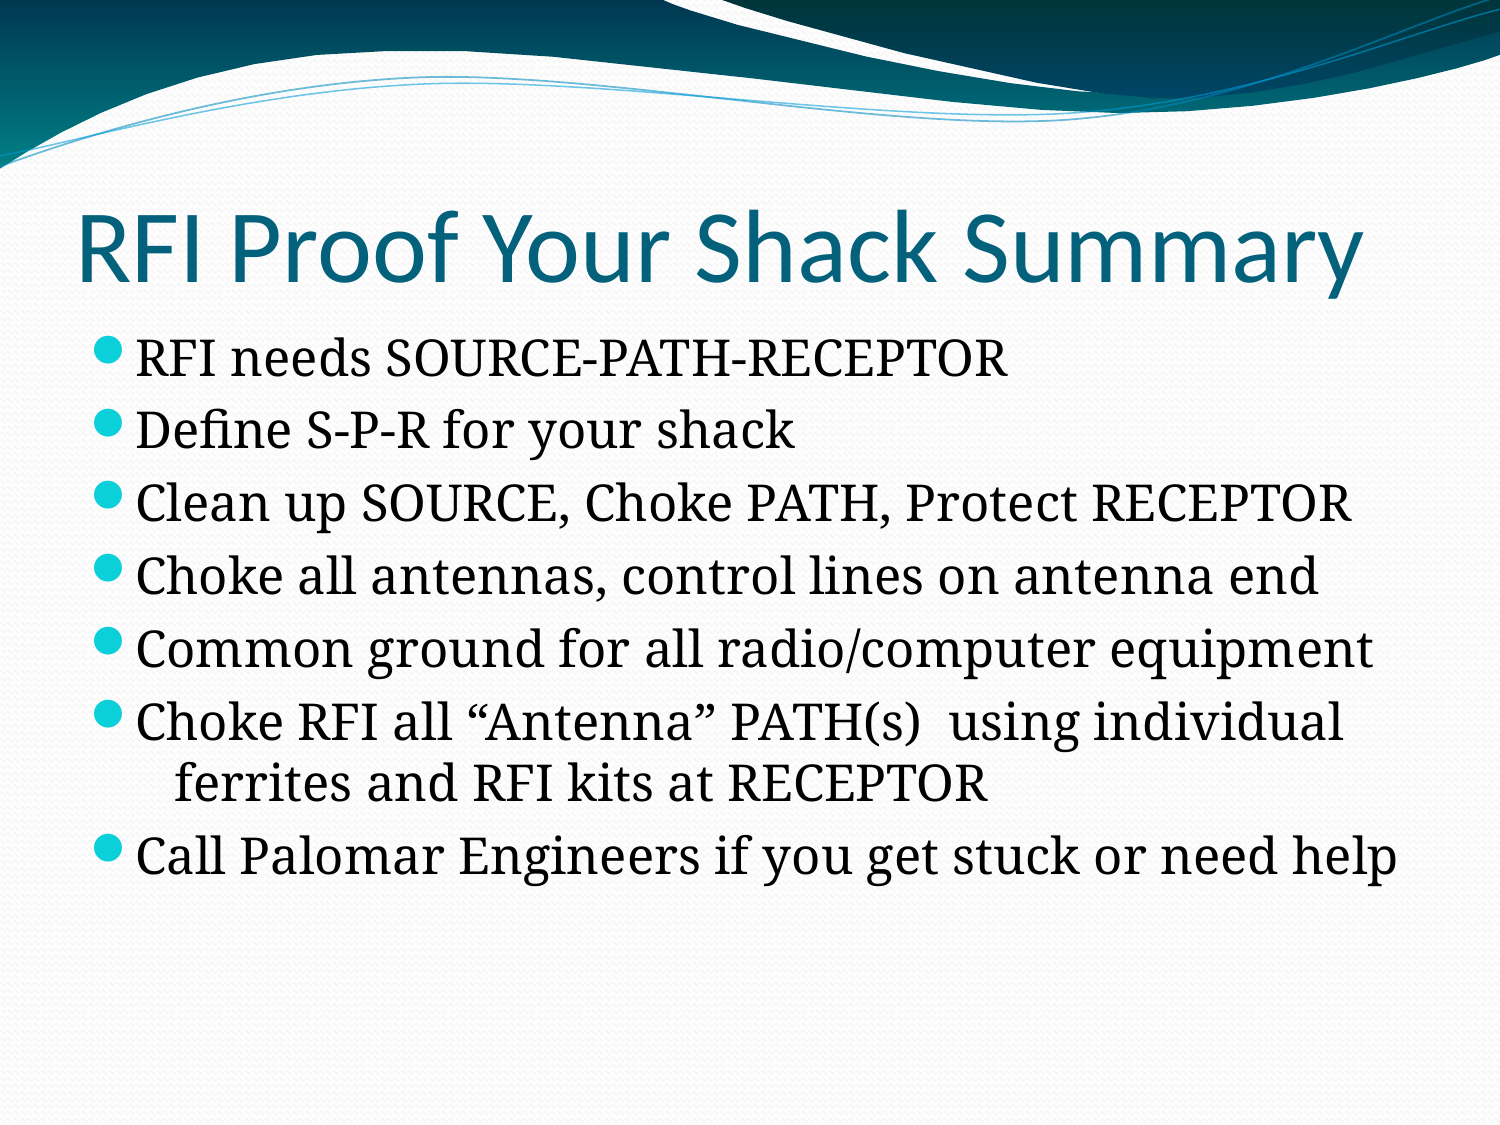

# RFI Proof Your Shack Summary
RFI needs SOURCE-PATH-RECEPTOR
Define S-P-R for your shack
Clean up SOURCE, Choke PATH, Protect RECEPTOR
Choke all antennas, control lines on antenna end
Common ground for all radio/computer equipment
Choke RFI all “Antenna” PATH(s) using individual ferrites and RFI kits at RECEPTOR
Call Palomar Engineers if you get stuck or need help